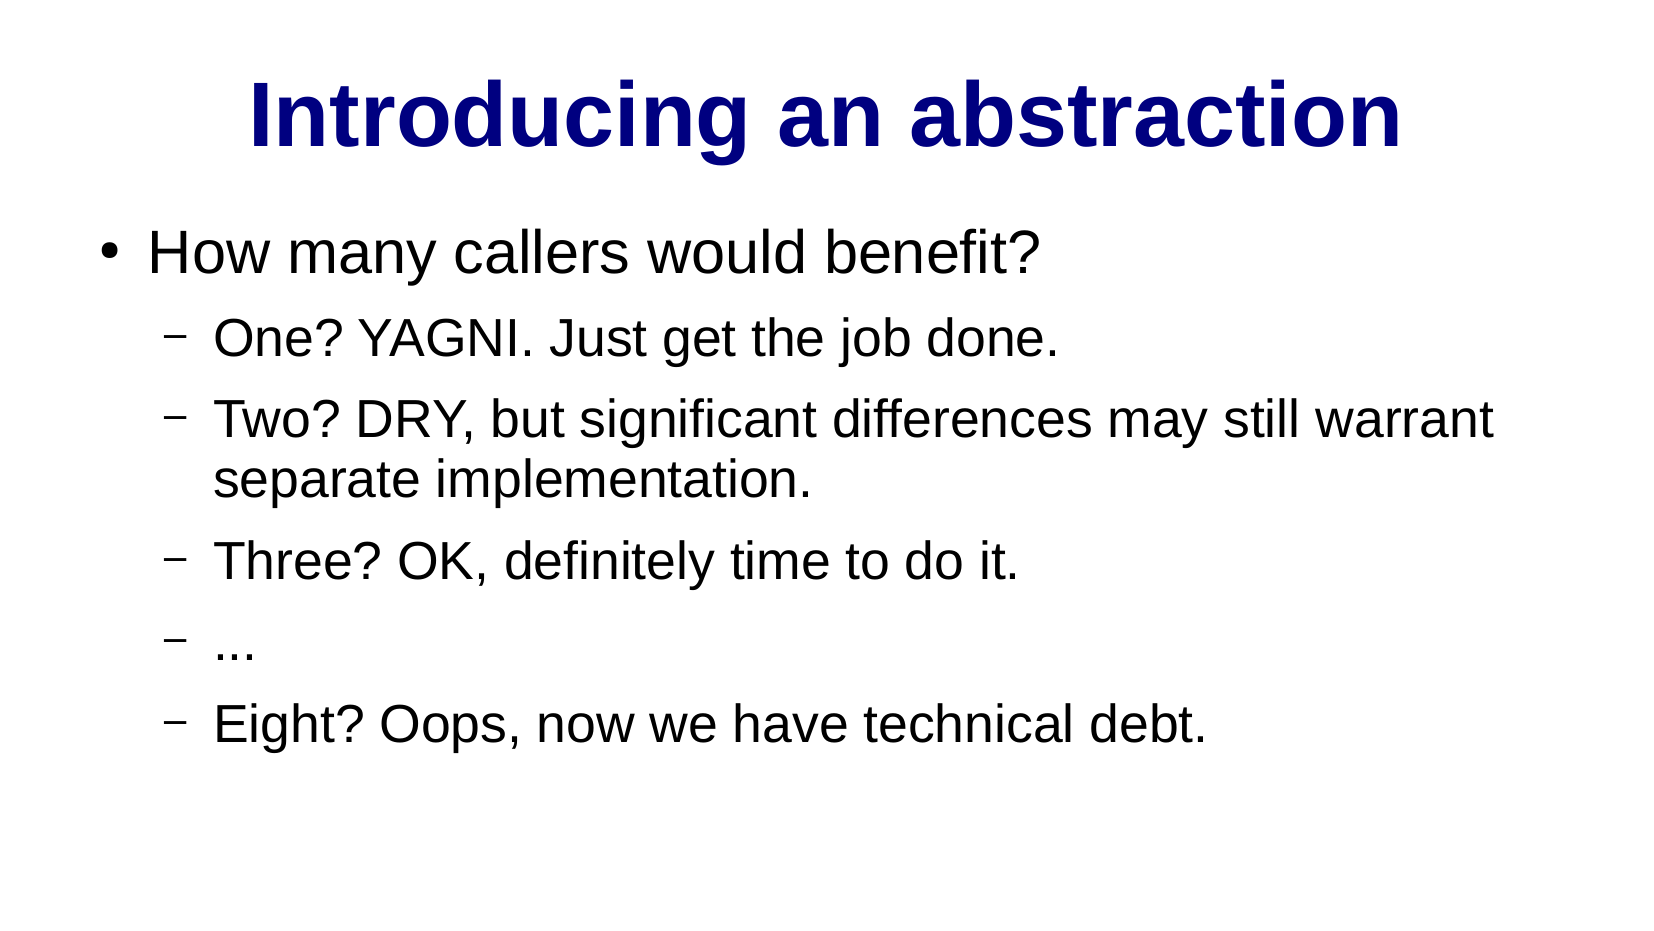

# Introducing an abstraction
How many callers would benefit?
One? YAGNI. Just get the job done.
Two? DRY, but significant differences may still warrant separate implementation.
Three? OK, definitely time to do it.
...
Eight? Oops, now we have technical debt.